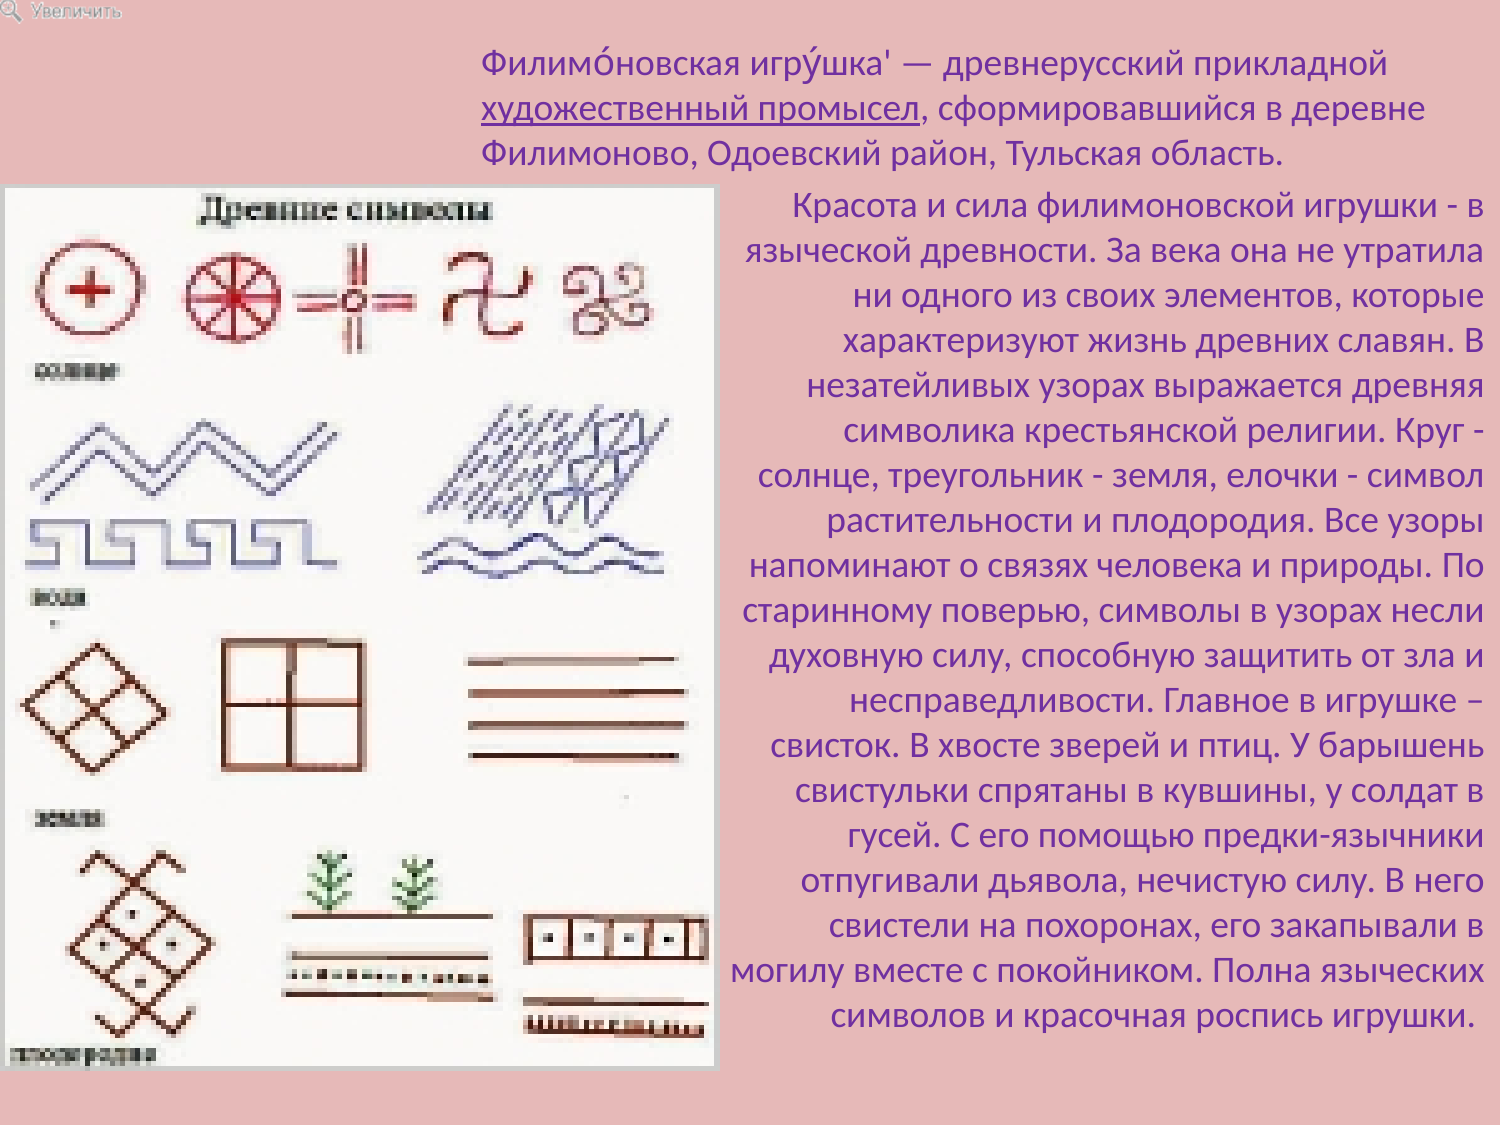

| | | | | | |
| --- | --- | --- | --- | --- | --- |
| | ЧТО ГЛАВНОЕ В ИГРУШКЕ | | | | |
| | | | | | |
Филимо́новская игру́шка' — древнерусский прикладной художественный промысел, сформировавшийся в деревне Филимоново, Одоевский район, Тульская область.
Красота и сила филимоновской игрушки - в языческой древности. За века она не утратила ни одного из своих элементов, которые характеризуют жизнь древних славян. В незатейливых узорах выражается древняя символика крестьянской религии. Круг - солнце, треугольник - земля, елочки - символ растительности и плодородия. Все узоры напоминают о связях человека и природы. По старинному поверью, символы в узорах несли духовную силу, способную защитить от зла и несправедливости. Главное в игрушке – свисток. В хвосте зверей и птиц. У барышень свистульки спрятаны в кувшины, у солдат в гусей. С его помощью предки-язычники отпугивали дьявола, нечистую силу. В него свистели на похоронах, его закапывали в могилу вместе с покойником. Полна языческих символов и красочная роспись игрушки.